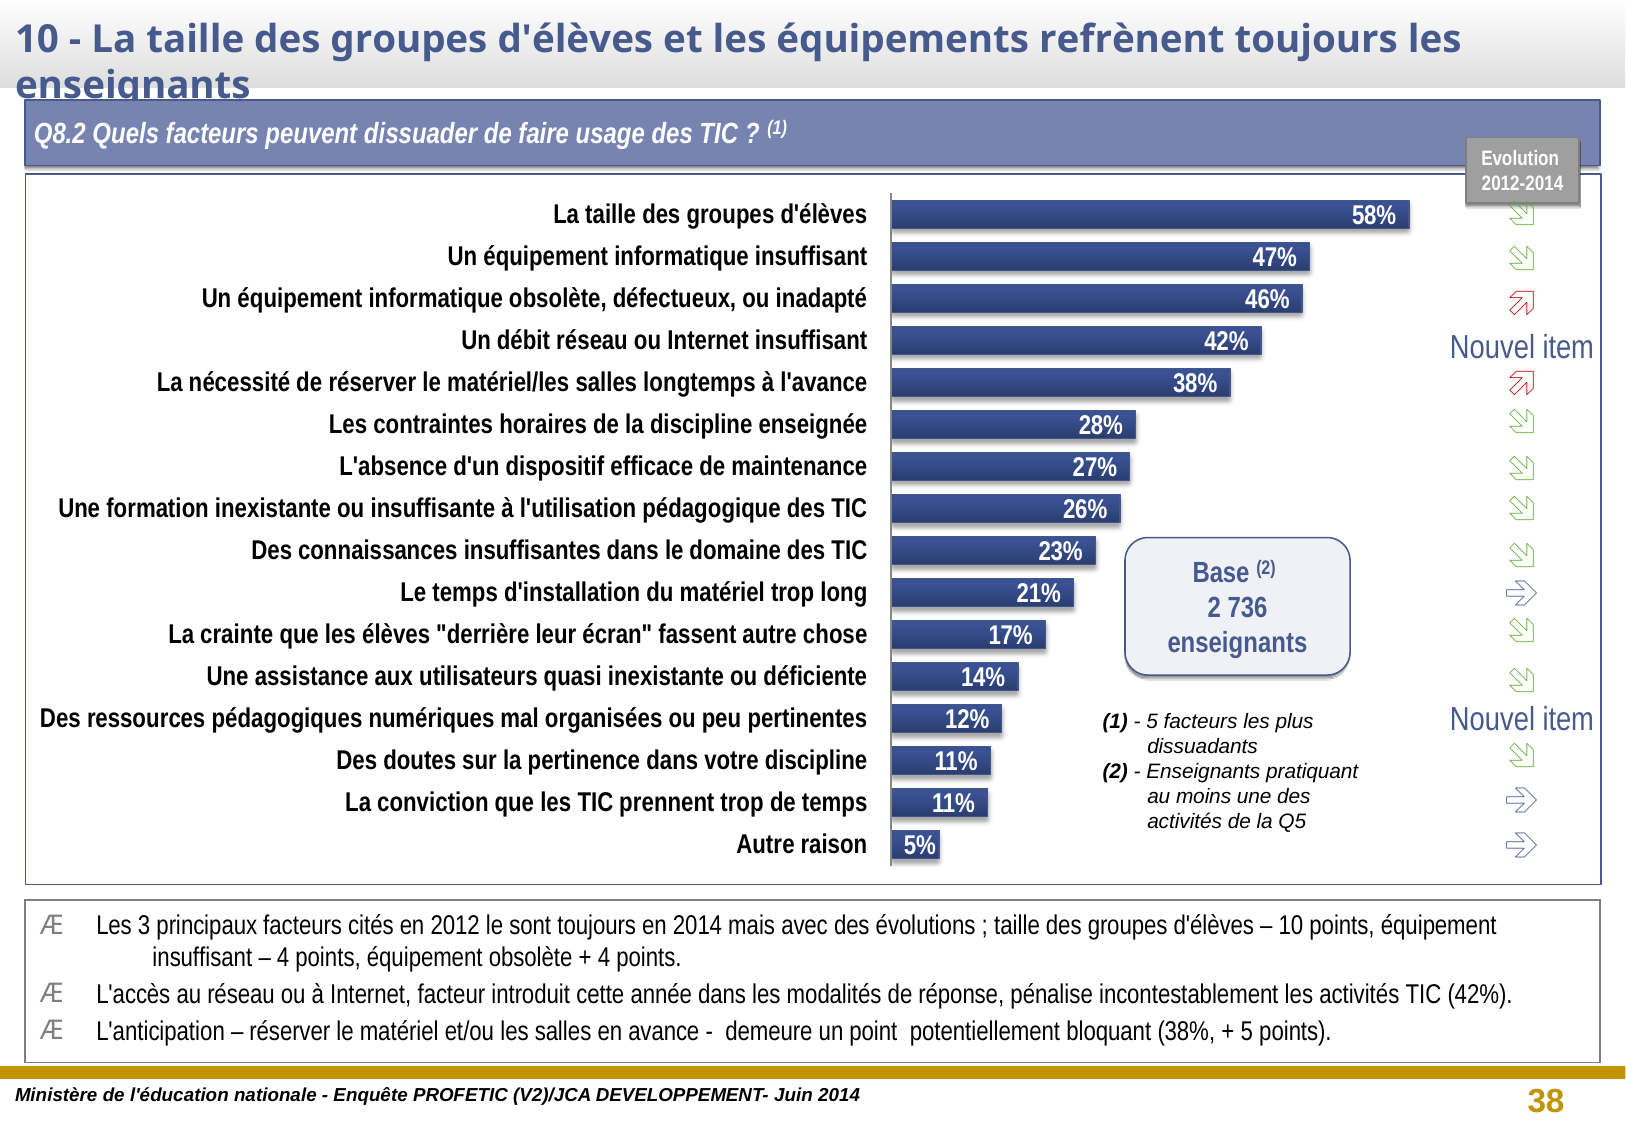

10 - La taille des groupes d'élèves et les équipements refrènent toujours les enseignants
Q8.2 Quels facteurs peuvent dissuader de faire usage des TIC ? (1)
Evolution
2012-2014



Nouvel item





Base (2)
2 736
enseignants



Nouvel item
(1) - 5 facteurs les plus dissuadants
(2) - Enseignants pratiquant au moins une des activités de la Q5



# Les 3 principaux facteurs cités en 2012 le sont toujours en 2014 mais avec des évolutions ; taille des groupes d'élèves – 10 points, équipement insuffisant – 4 points, équipement obsolète + 4 points.
L'accès au réseau ou à Internet, facteur introduit cette année dans les modalités de réponse, pénalise incontestablement les activités TIC (42%).
L'anticipation – réserver le matériel et/ou les salles en avance - demeure un point potentiellement bloquant (38%, + 5 points).
37
Ministère de l'éducation nationale - Enquête PROFETIC (V2)/JCA DEVELOPPEMENT- Juin 2014